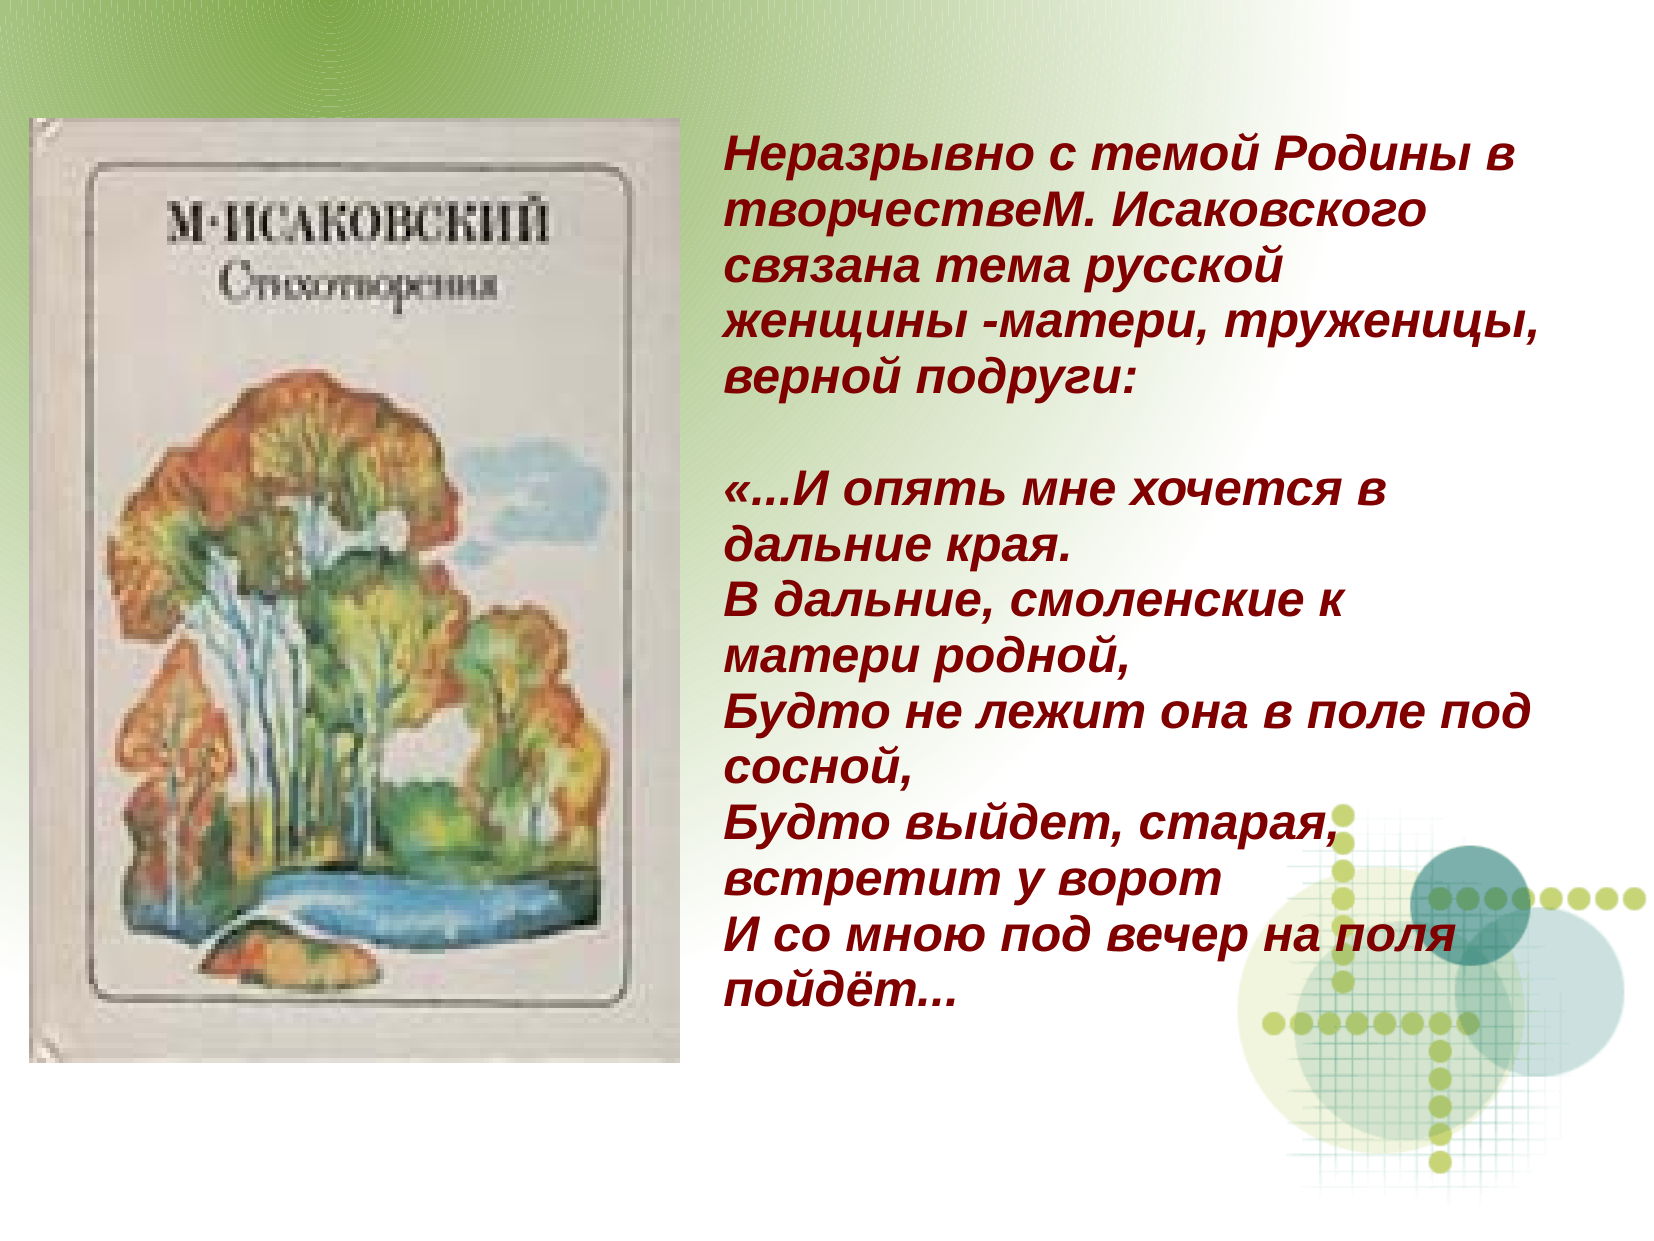

Неразрывно с темой Родины в творчествеМ. Исаковского связана тема русской
женщины -матери, труженицы,
верной подруги:
«...И опять мне хочется в дальние края.
В дальние, смоленские к матери родной,
Будто не лежит она в поле под сосной,
Будто выйдет, старая, встретит у ворот
И со мною под вечер на поля пойдёт...